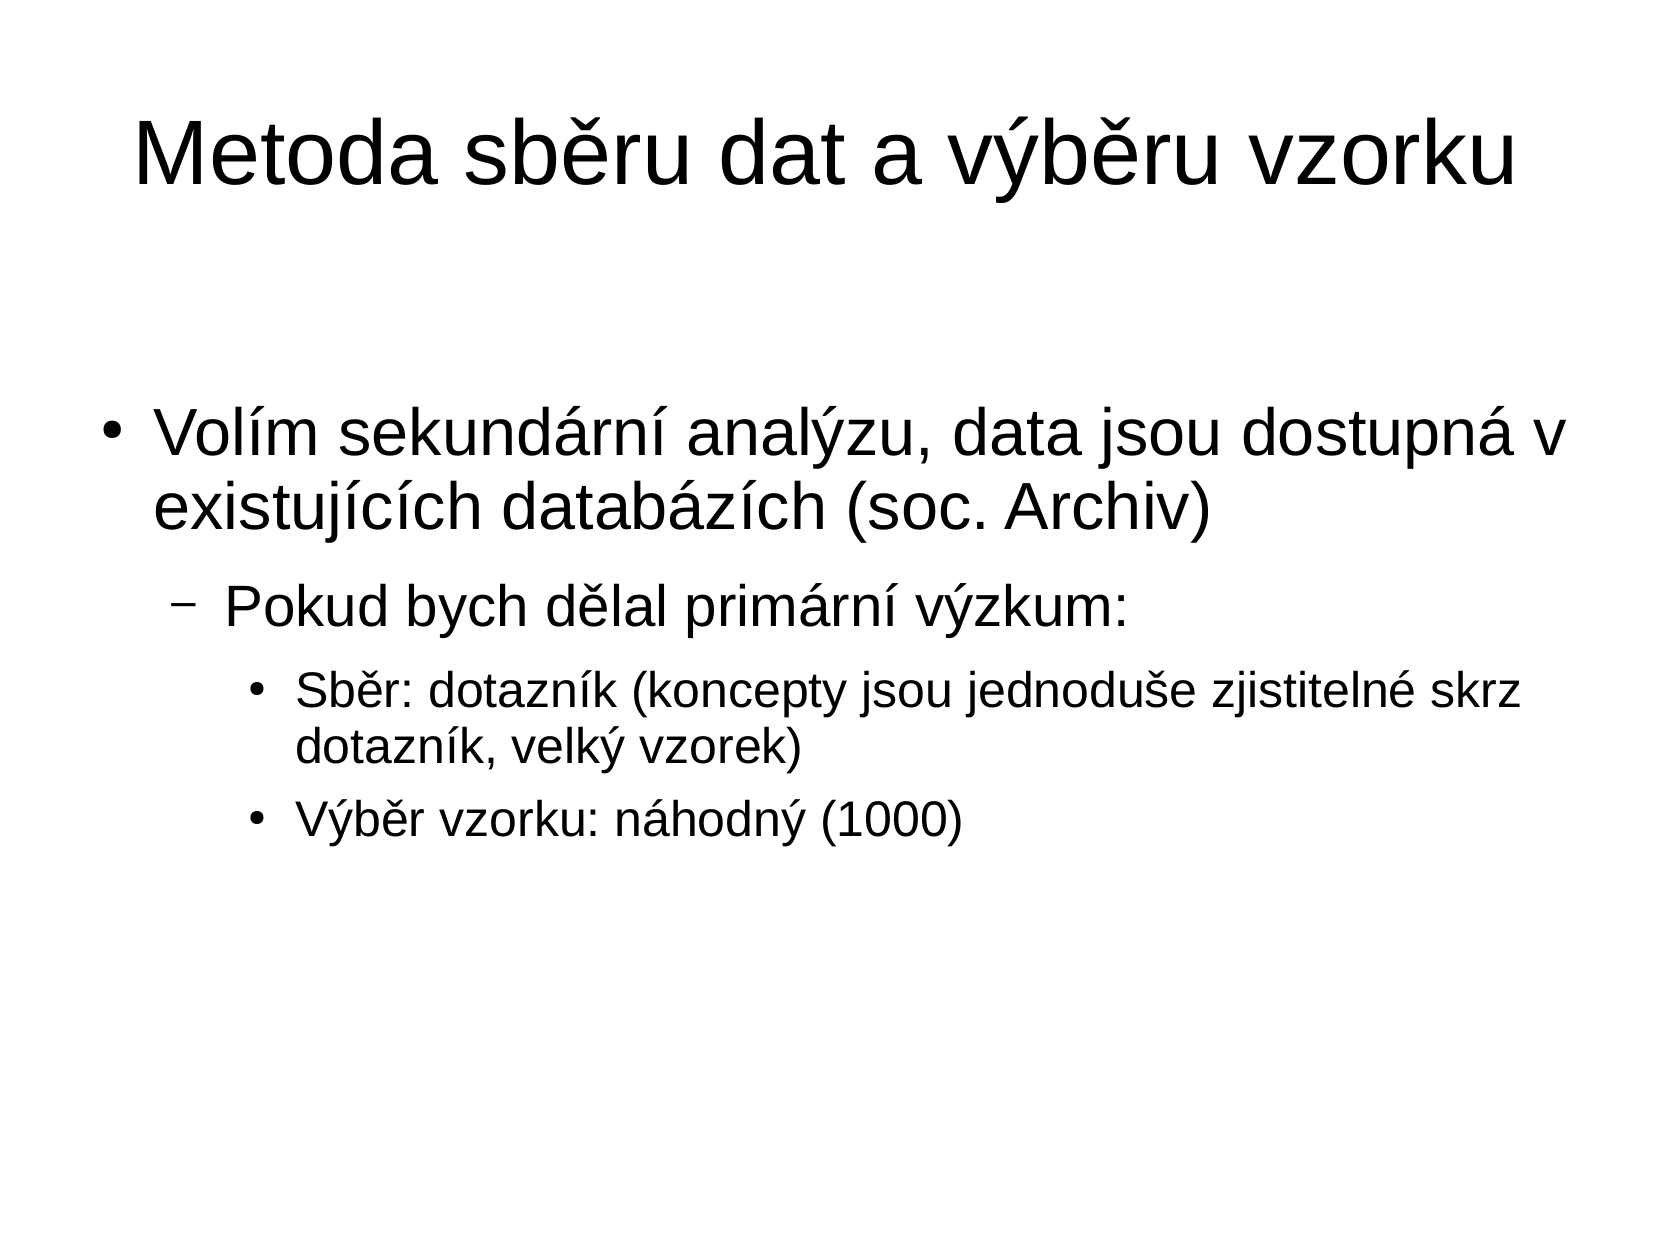

# Metoda sběru dat a výběru vzorku
Volím sekundární analýzu, data jsou dostupná v existujících databázích (soc. Archiv)
Pokud bych dělal primární výzkum:
Sběr: dotazník (koncepty jsou jednoduše zjistitelné skrz dotazník, velký vzorek)
Výběr vzorku: náhodný (1000)